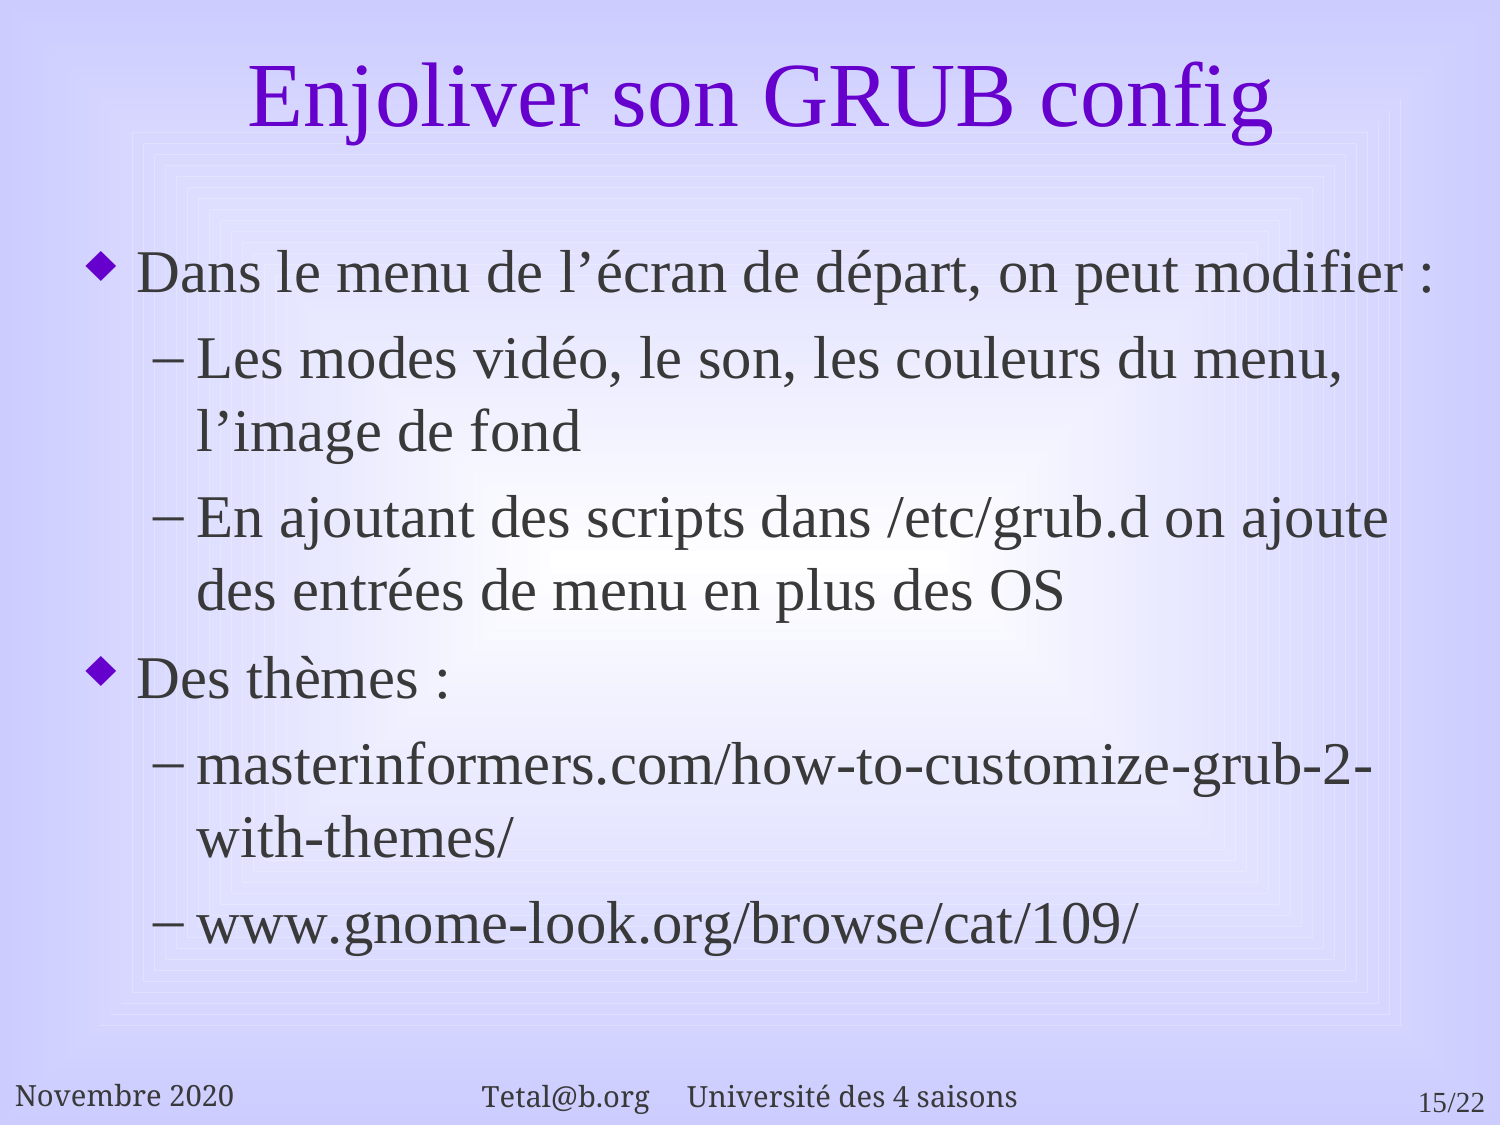

# Enjoliver son GRUB config
Dans le menu de l’écran de départ, on peut modifier :
Les modes vidéo, le son, les couleurs du menu, l’image de fond
En ajoutant des scripts dans /etc/grub.d on ajoute des entrées de menu en plus des OS
Des thèmes :
masterinformers.com/how-to-customize-grub-2-with-themes/
www.gnome-look.org/browse/cat/109/
Novembre 2020
Tetal@b.org Université des 4 saisons
15